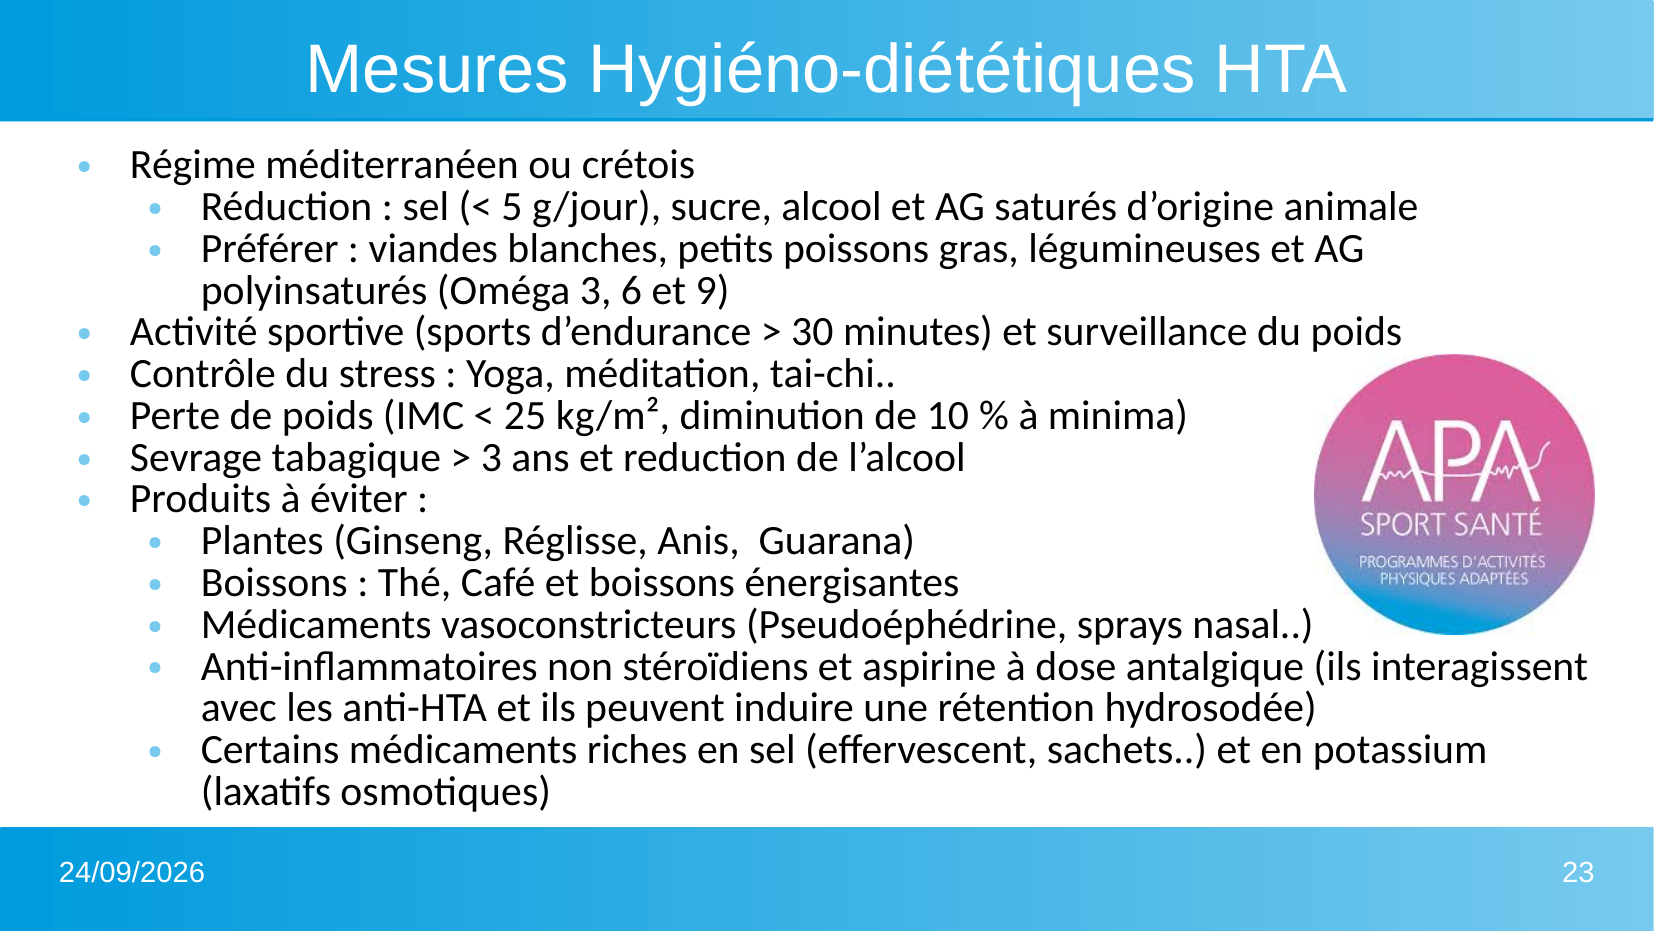

# Mesures Hygiéno-diététiques HTA
Régime méditerranéen ou crétois
Réduction : sel (< 5 g/jour), sucre, alcool et AG saturés d’origine animale
Préférer : viandes blanches, petits poissons gras, légumineuses et AG polyinsaturés (Oméga 3, 6 et 9)
Activité sportive (sports d’endurance > 30 minutes) et surveillance du poids
Contrôle du stress : Yoga, méditation, tai-chi..
Perte de poids (IMC < 25 kg/m², diminution de 10 % à minima)
Sevrage tabagique > 3 ans et reduction de l’alcool
Produits à éviter :
Plantes (Ginseng, Réglisse, Anis, Guarana)
Boissons : Thé, Café et boissons énergisantes
Médicaments vasoconstricteurs (Pseudoéphédrine, sprays nasal..)
Anti-inflammatoires non stéroïdiens et aspirine à dose antalgique (ils interagissent avec les anti-HTA et ils peuvent induire une rétention hydrosodée)
Certains médicaments riches en sel (effervescent, sachets..) et en potassium (laxatifs osmotiques)
23